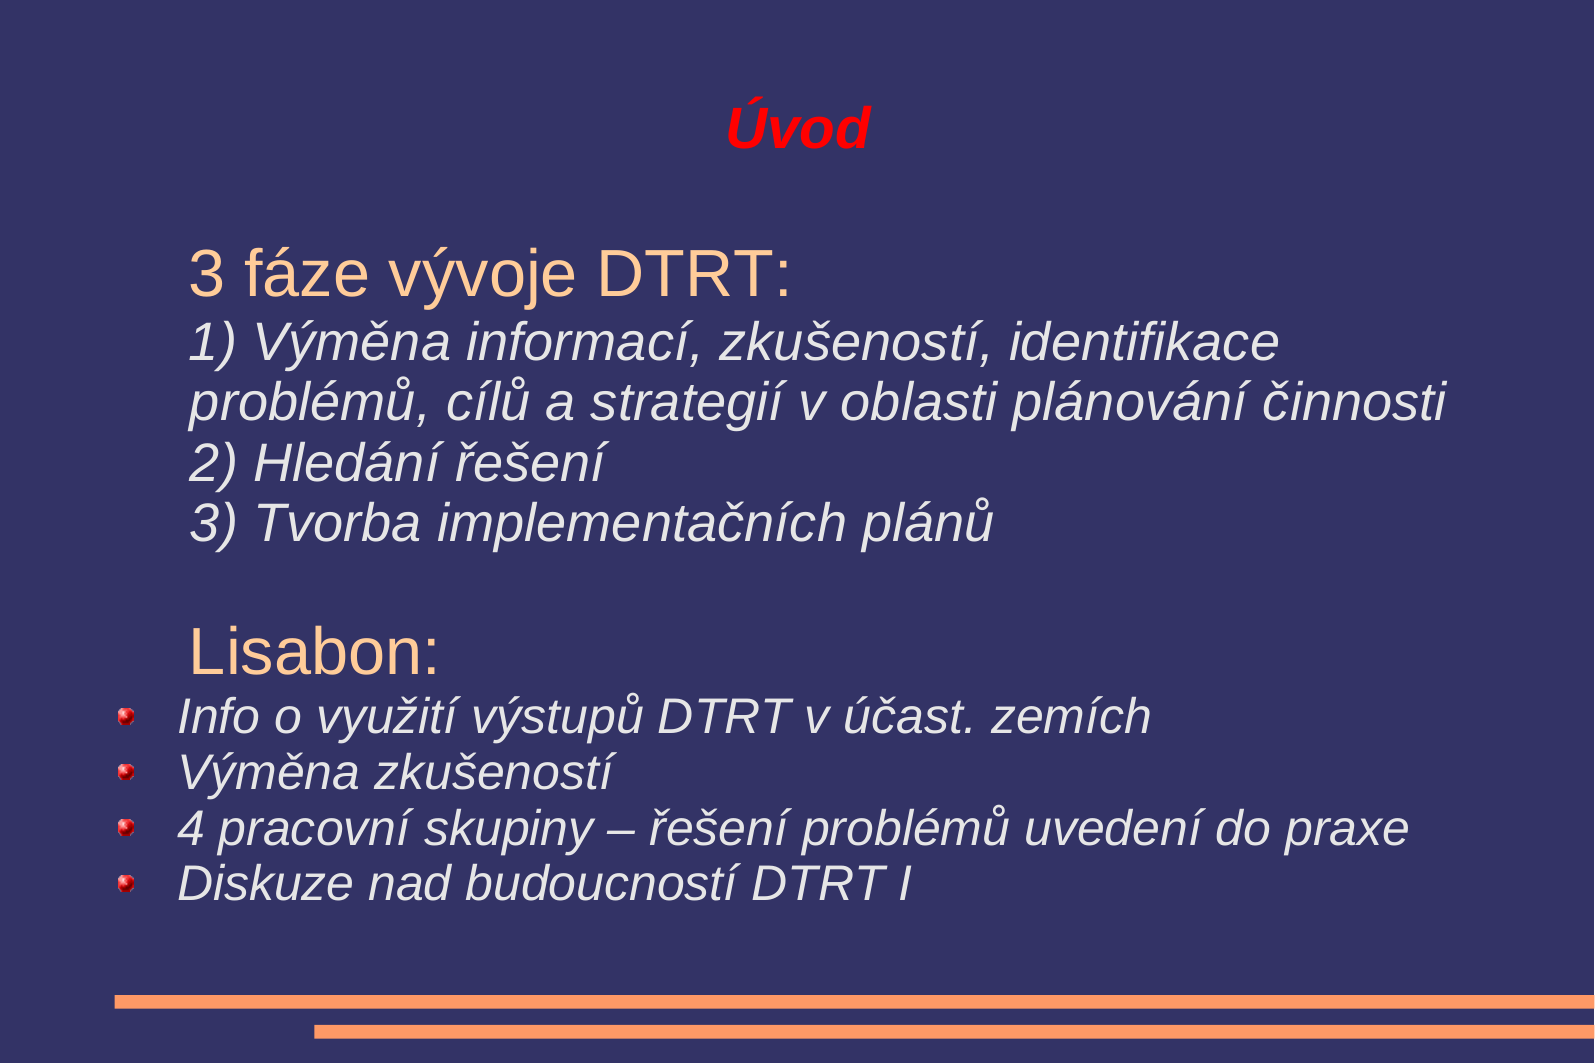

# Úvod
3 fáze vývoje DTRT:
1) Výměna informací, zkušeností, identifikace
problémů, cílů a strategií v oblasti plánování činnosti
2) Hledání řešení
3) Tvorba implementačních plánů
Lisabon:
Info o využití výstupů DTRT v účast. zemích
Výměna zkušeností
4 pracovní skupiny – řešení problémů uvedení do praxe
Diskuze nad budoucností DTRT I